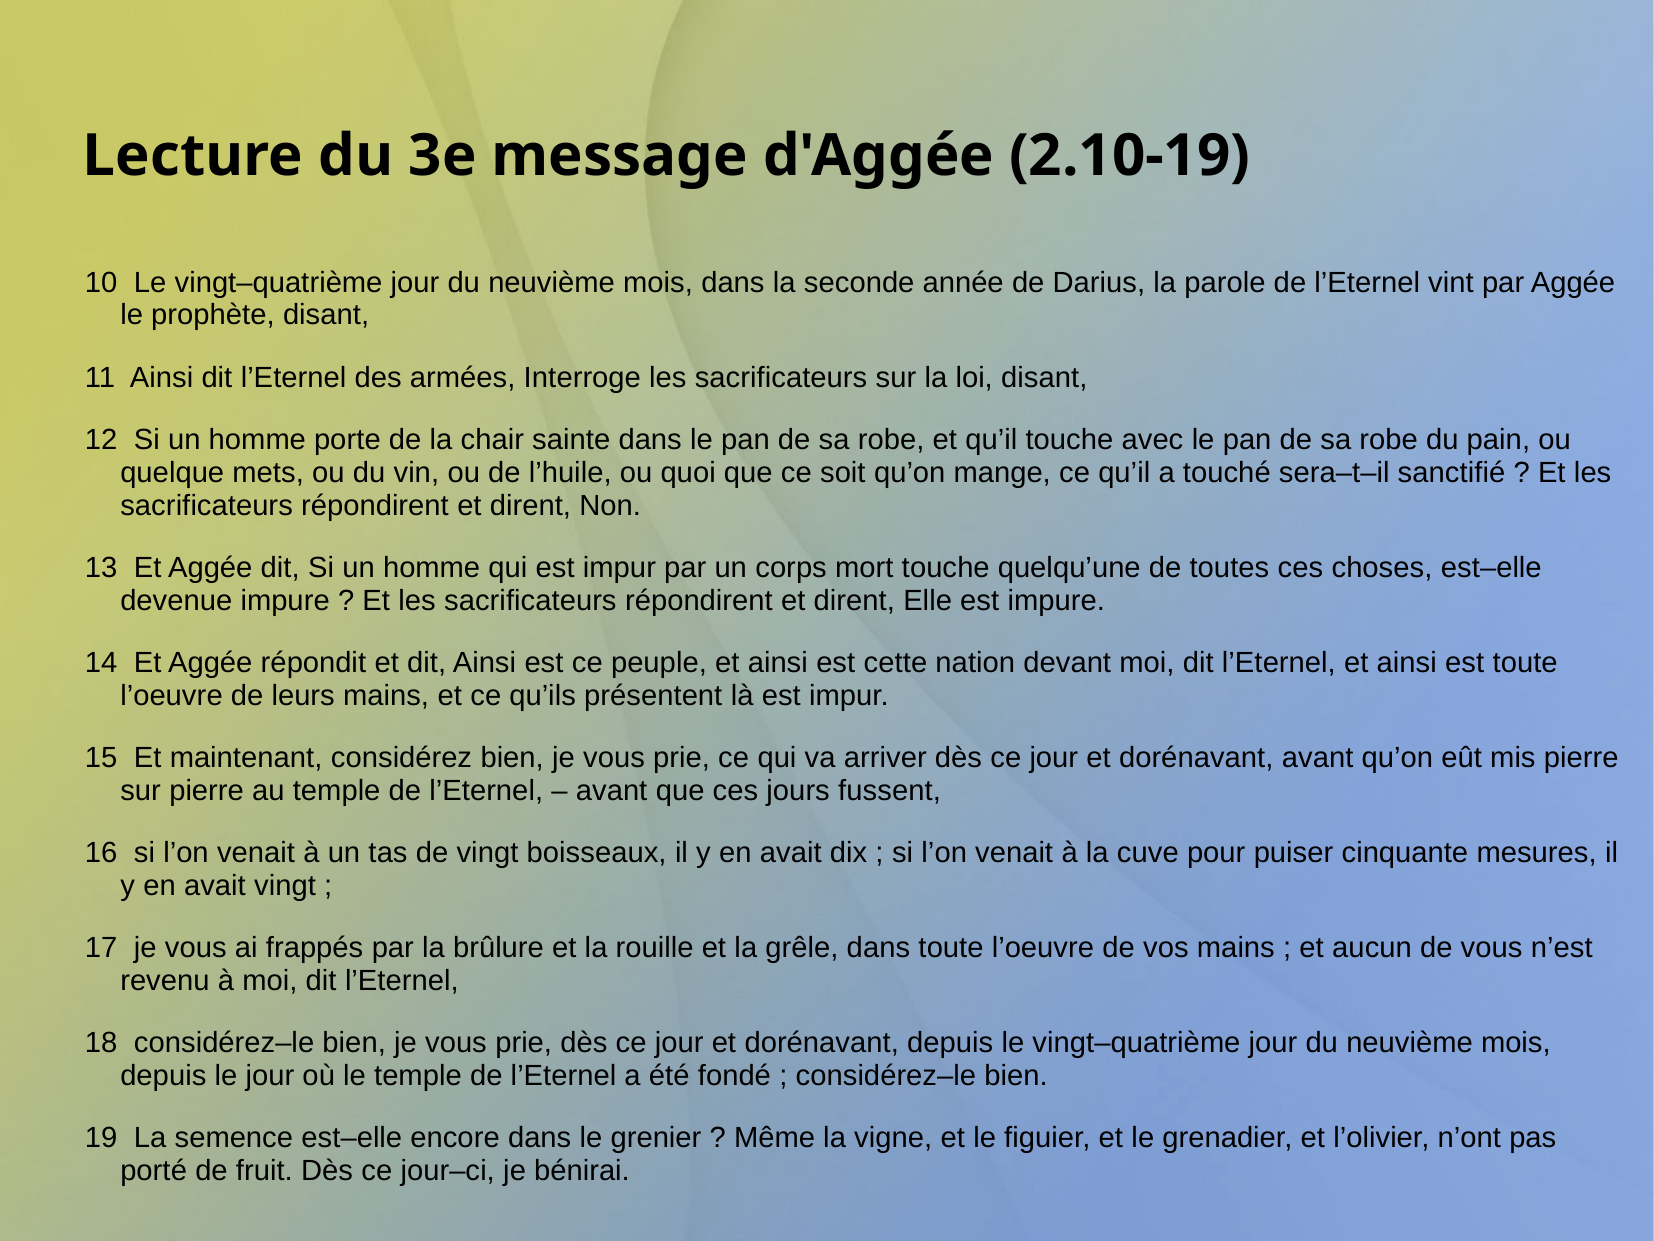

# Lecture du 3e message d'Aggée (2.10-19)
10 Le vingt–quatrième jour du neuvième mois, dans la seconde année de Darius, la parole de l’Eternel vint par Aggée le prophète, disant,
11 Ainsi dit l’Eternel des armées, Interroge les sacrificateurs sur la loi, disant,
12 Si un homme porte de la chair sainte dans le pan de sa robe, et qu’il touche avec le pan de sa robe du pain, ou quelque mets, ou du vin, ou de l’huile, ou quoi que ce soit qu’on mange, ce qu’il a touché sera–t–il sanctifié ? Et les sacrificateurs répondirent et dirent, Non.
13 Et Aggée dit, Si un homme qui est impur par un corps mort touche quelqu’une de toutes ces choses, est–elle devenue impure ? Et les sacrificateurs répondirent et dirent, Elle est impure.
14 Et Aggée répondit et dit, Ainsi est ce peuple, et ainsi est cette nation devant moi, dit l’Eternel, et ainsi est toute l’oeuvre de leurs mains, et ce qu’ils présentent là est impur.
15 Et maintenant, considérez bien, je vous prie, ce qui va arriver dès ce jour et dorénavant, avant qu’on eût mis pierre sur pierre au temple de l’Eternel, – avant que ces jours fussent,
16 si l’on venait à un tas de vingt boisseaux, il y en avait dix ; si l’on venait à la cuve pour puiser cinquante mesures, il y en avait vingt ;
17 je vous ai frappés par la brûlure et la rouille et la grêle, dans toute l’oeuvre de vos mains ; et aucun de vous n’est revenu à moi, dit l’Eternel,
18 considérez–le bien, je vous prie, dès ce jour et dorénavant, depuis le vingt–quatrième jour du neuvième mois, depuis le jour où le temple de l’Eternel a été fondé ; considérez–le bien.
19 La semence est–elle encore dans le grenier ? Même la vigne, et le figuier, et le grenadier, et l’olivier, n’ont pas porté de fruit. Dès ce jour–ci, je bénirai.